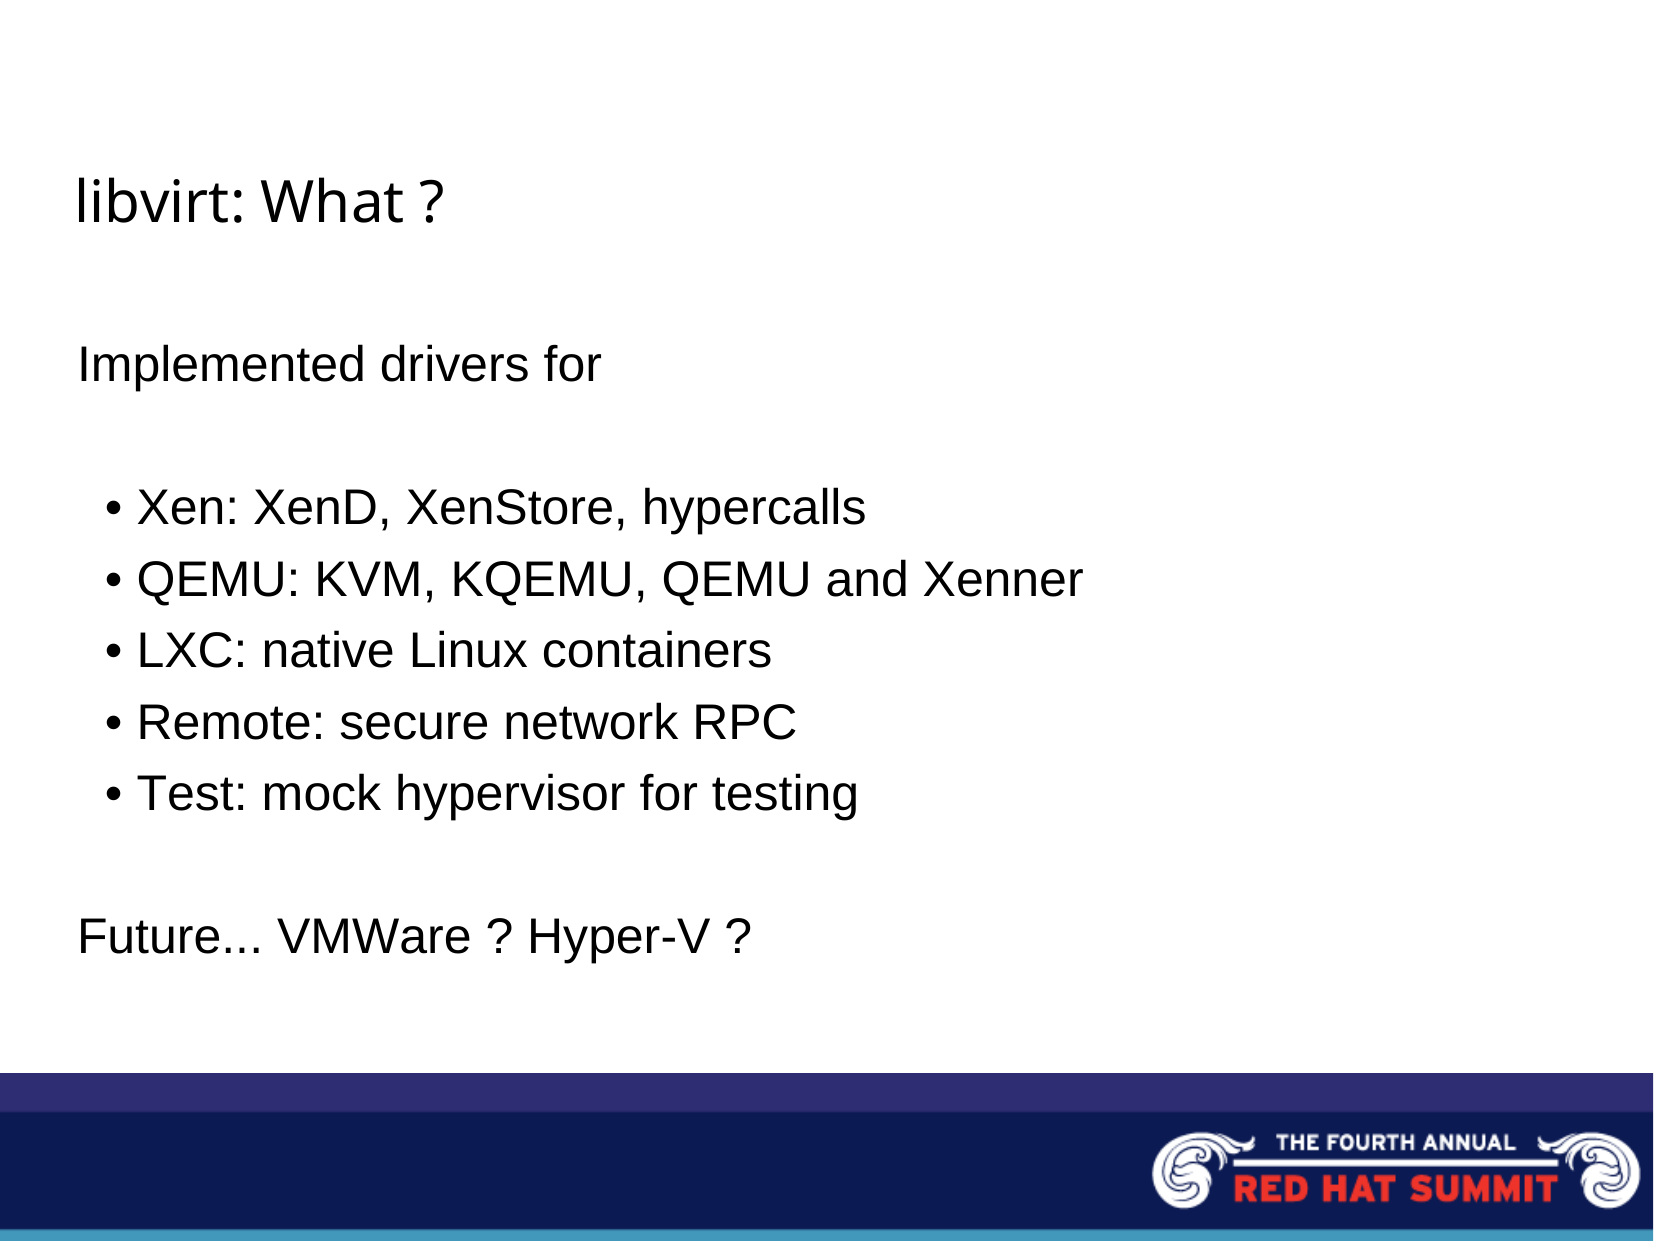

# libvirt: What ?
Implemented drivers for
 • Xen: XenD, XenStore, hypercalls
 • QEMU: KVM, KQEMU, QEMU and Xenner
 • LXC: native Linux containers
 • Remote: secure network RPC
 • Test: mock hypervisor for testing
Future... VMWare ? Hyper-V ?